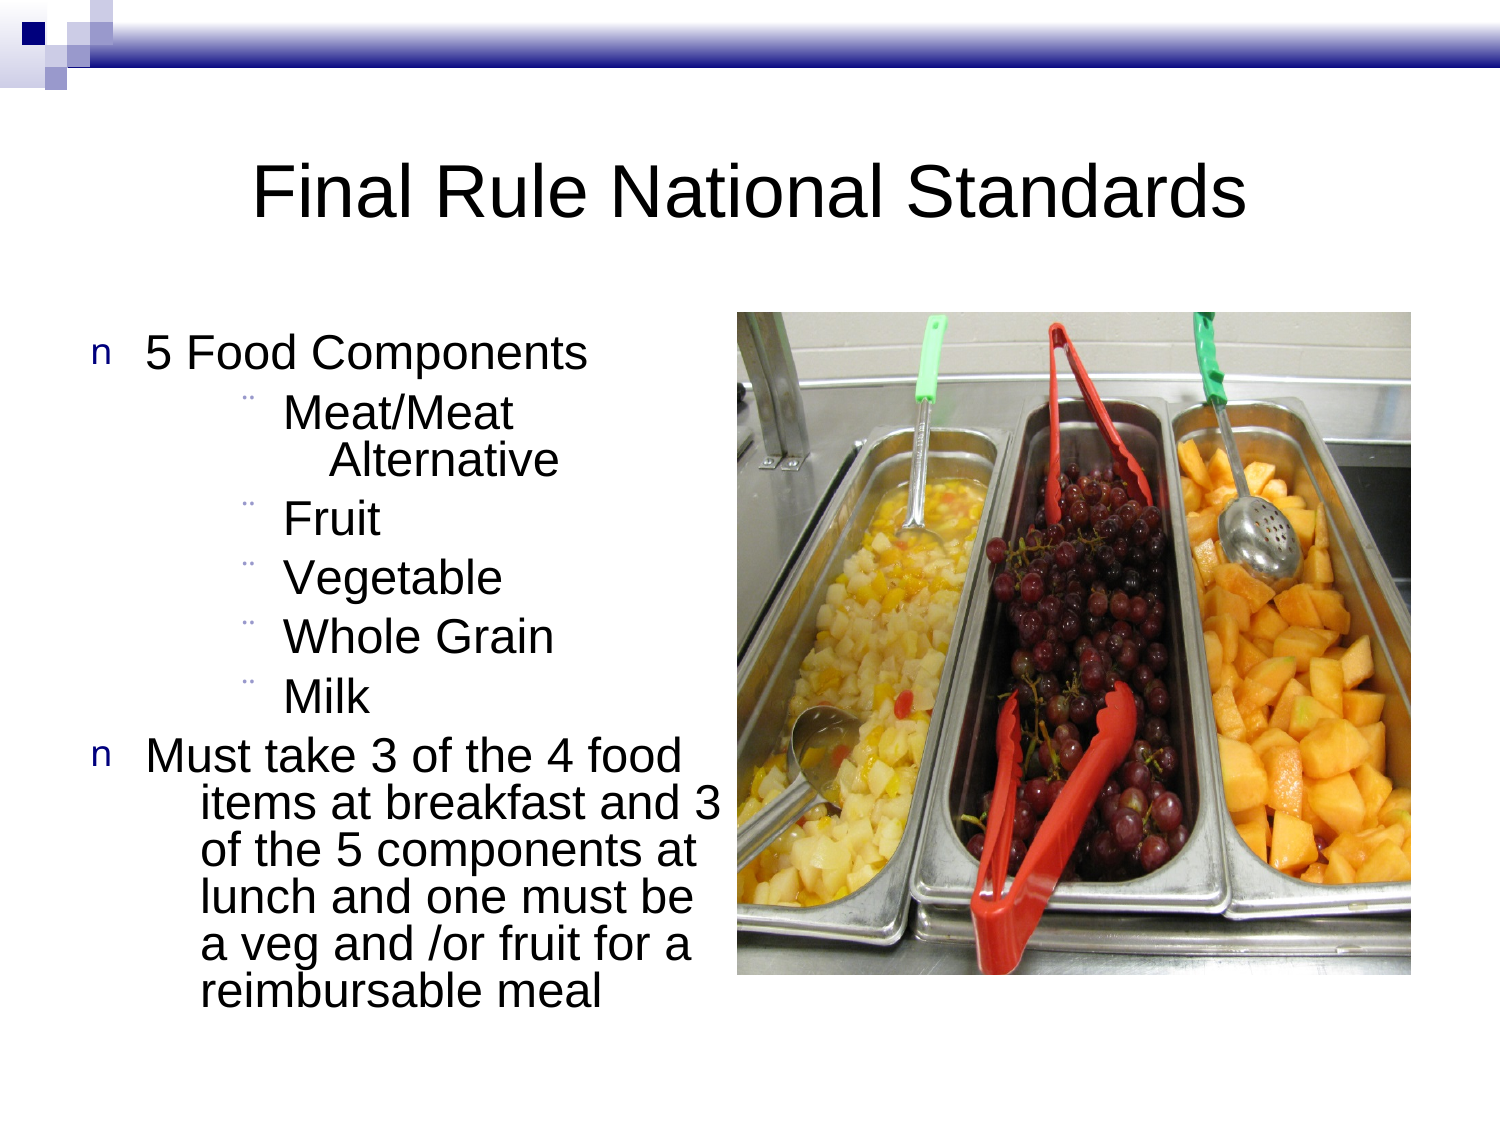

# Final Rule National Standards
5 Food Components
Meat/Meat Alternative
Fruit
Vegetable
Whole Grain
Milk
Must take 3 of the 4 food items at breakfast and 3 of the 5 components at lunch and one must be a veg and /or fruit for a reimbursable meal